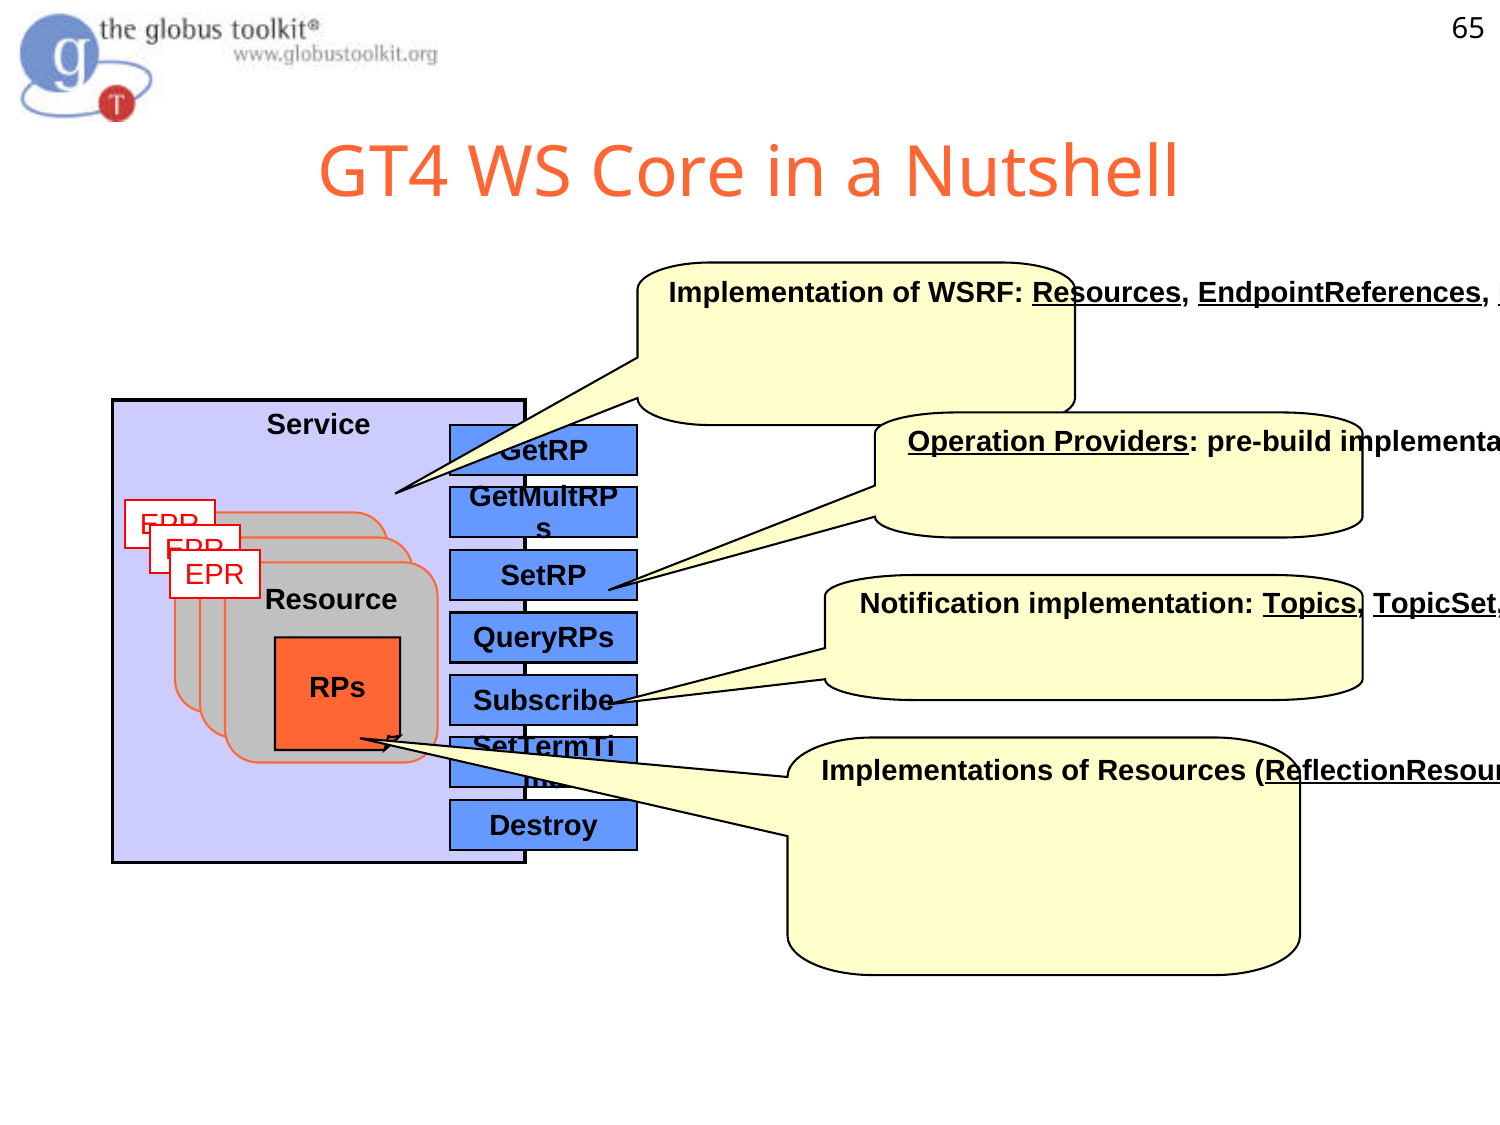

65
# GT4 WS Core in a Nutshell
Implementation of WSRF: Resources, EndpointReferences, ResourceProperties
Service
Operation Providers: pre-build implementations of WSRF operations
GetRP
GetMultRPs
EPR
EPR
EPR
SetRP
Resource
RPs
Notification implementation: Topics, TopicSet, Embedded Notification Consumer service
QueryRPs
Subscribe
SetTermTime
Implementations of Resources (ReflectionResource, PersistentReflectionResource) and ResourceProperties (SimpleResourceProperty, ReflectionResourceProperty)
Destroy